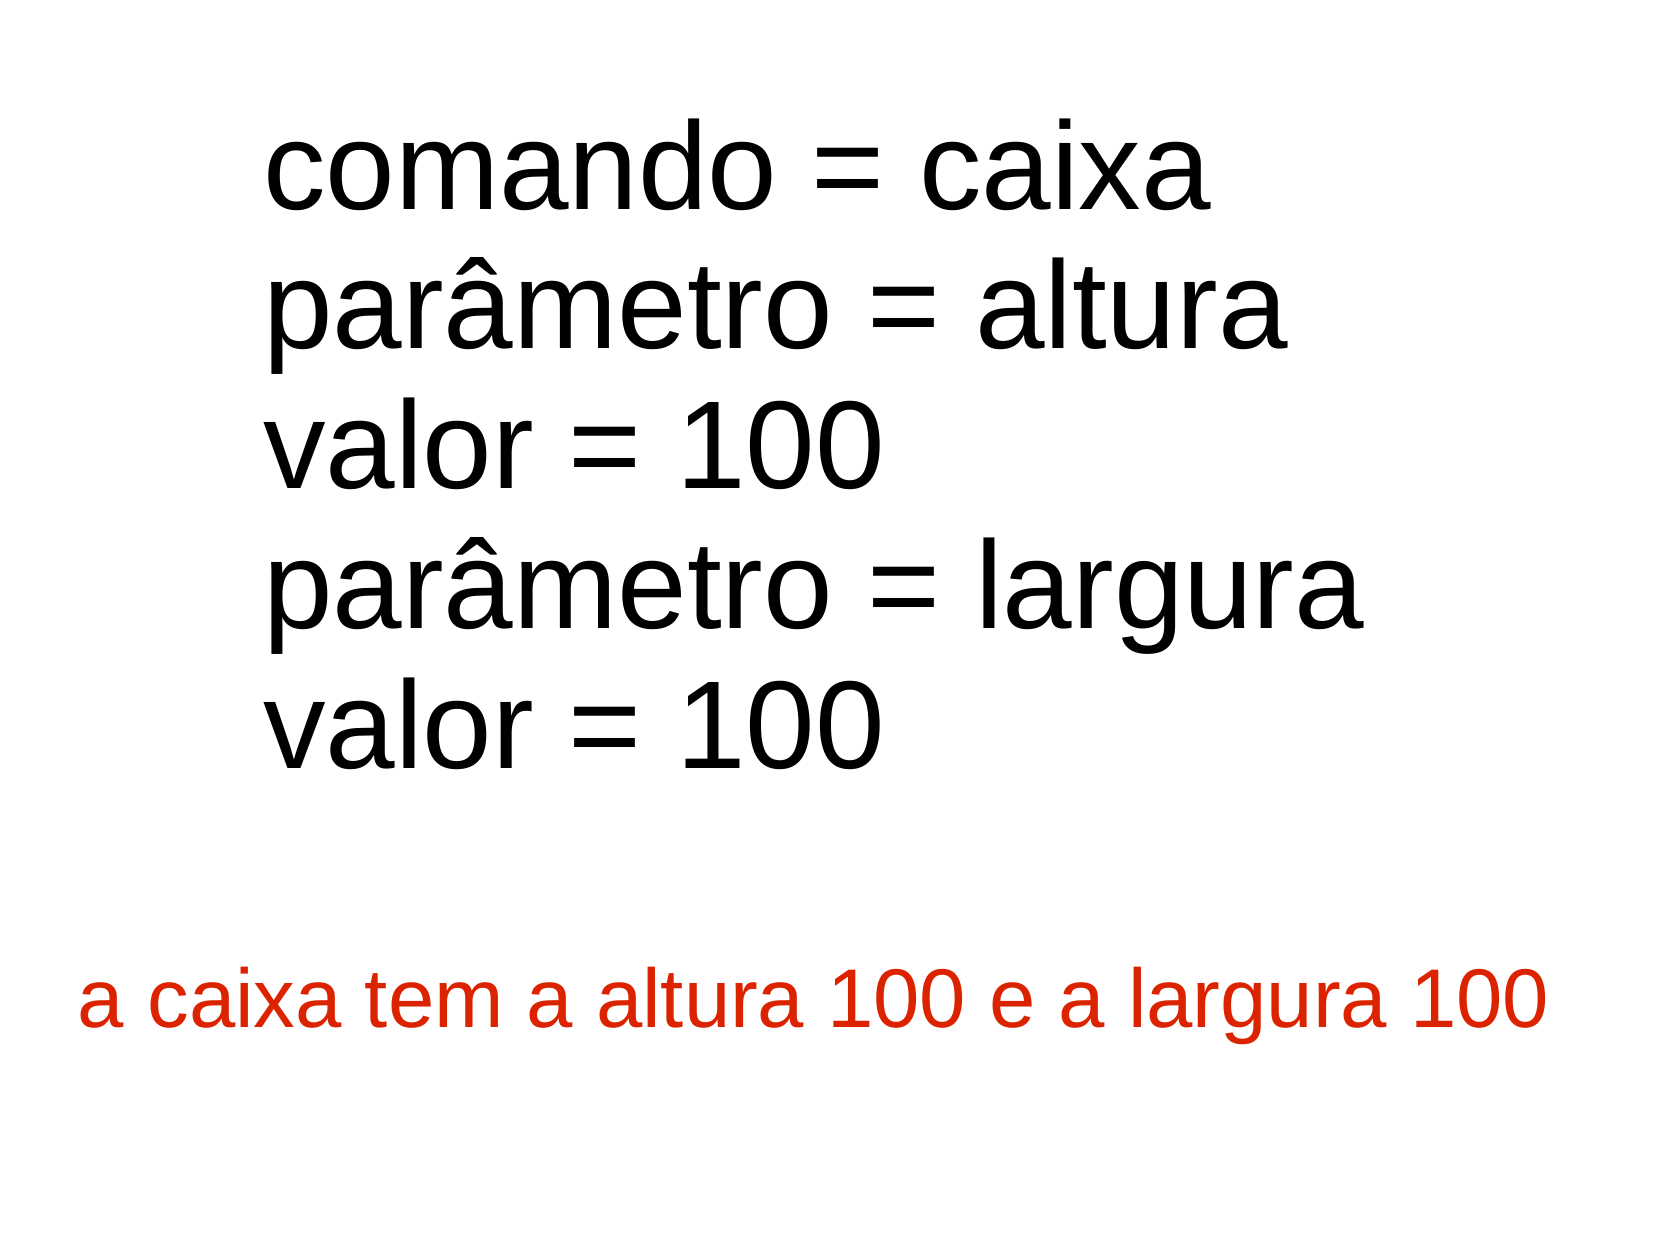

comando = caixa
parâmetro = altura
valor = 100
parâmetro = largura
valor = 100
a caixa tem a altura 100 e a largura 100